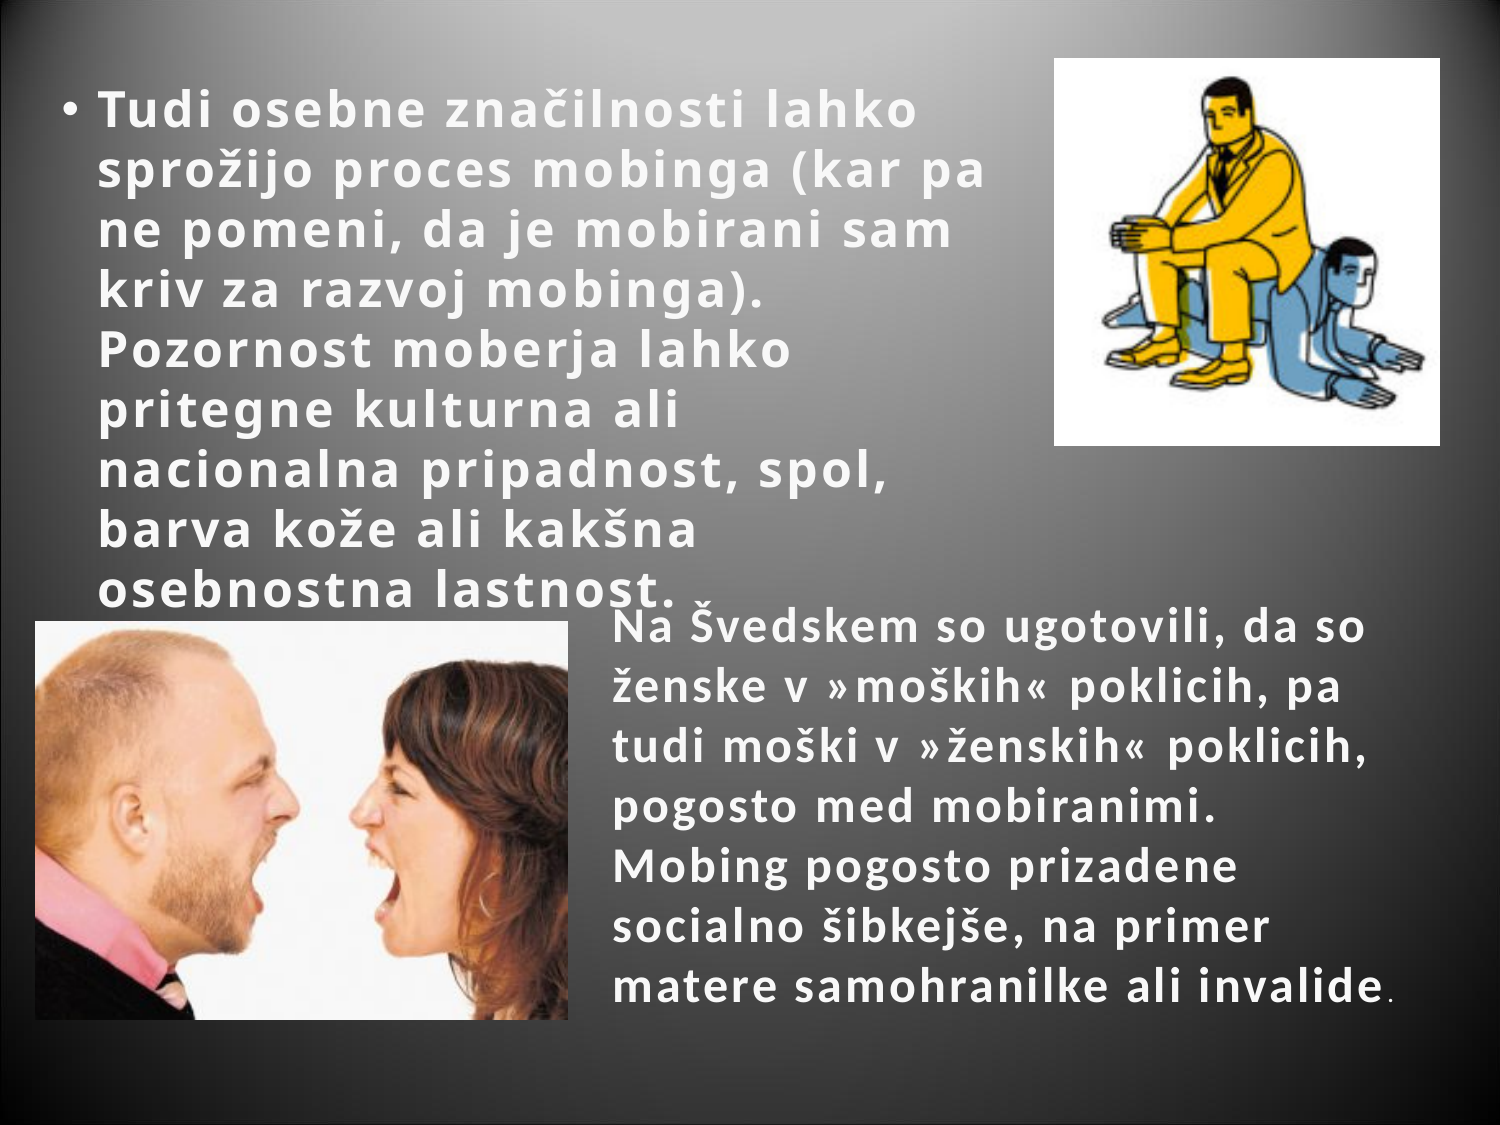

Tudi osebne značilnosti lahko sprožijo proces mobinga (kar pa ne pomeni, da je mobirani sam kriv za razvoj mobinga). Pozornost moberja lahko pritegne kulturna ali nacionalna pripadnost, spol, barva kože ali kakšna osebnostna lastnost.
Na Švedskem so ugotovili, da so ženske v »moških« poklicih, pa tudi moški v »ženskih« poklicih, pogosto med mobiranimi.
Mobing pogosto prizadene socialno šibkejše, na primer matere samohranilke ali invalide.